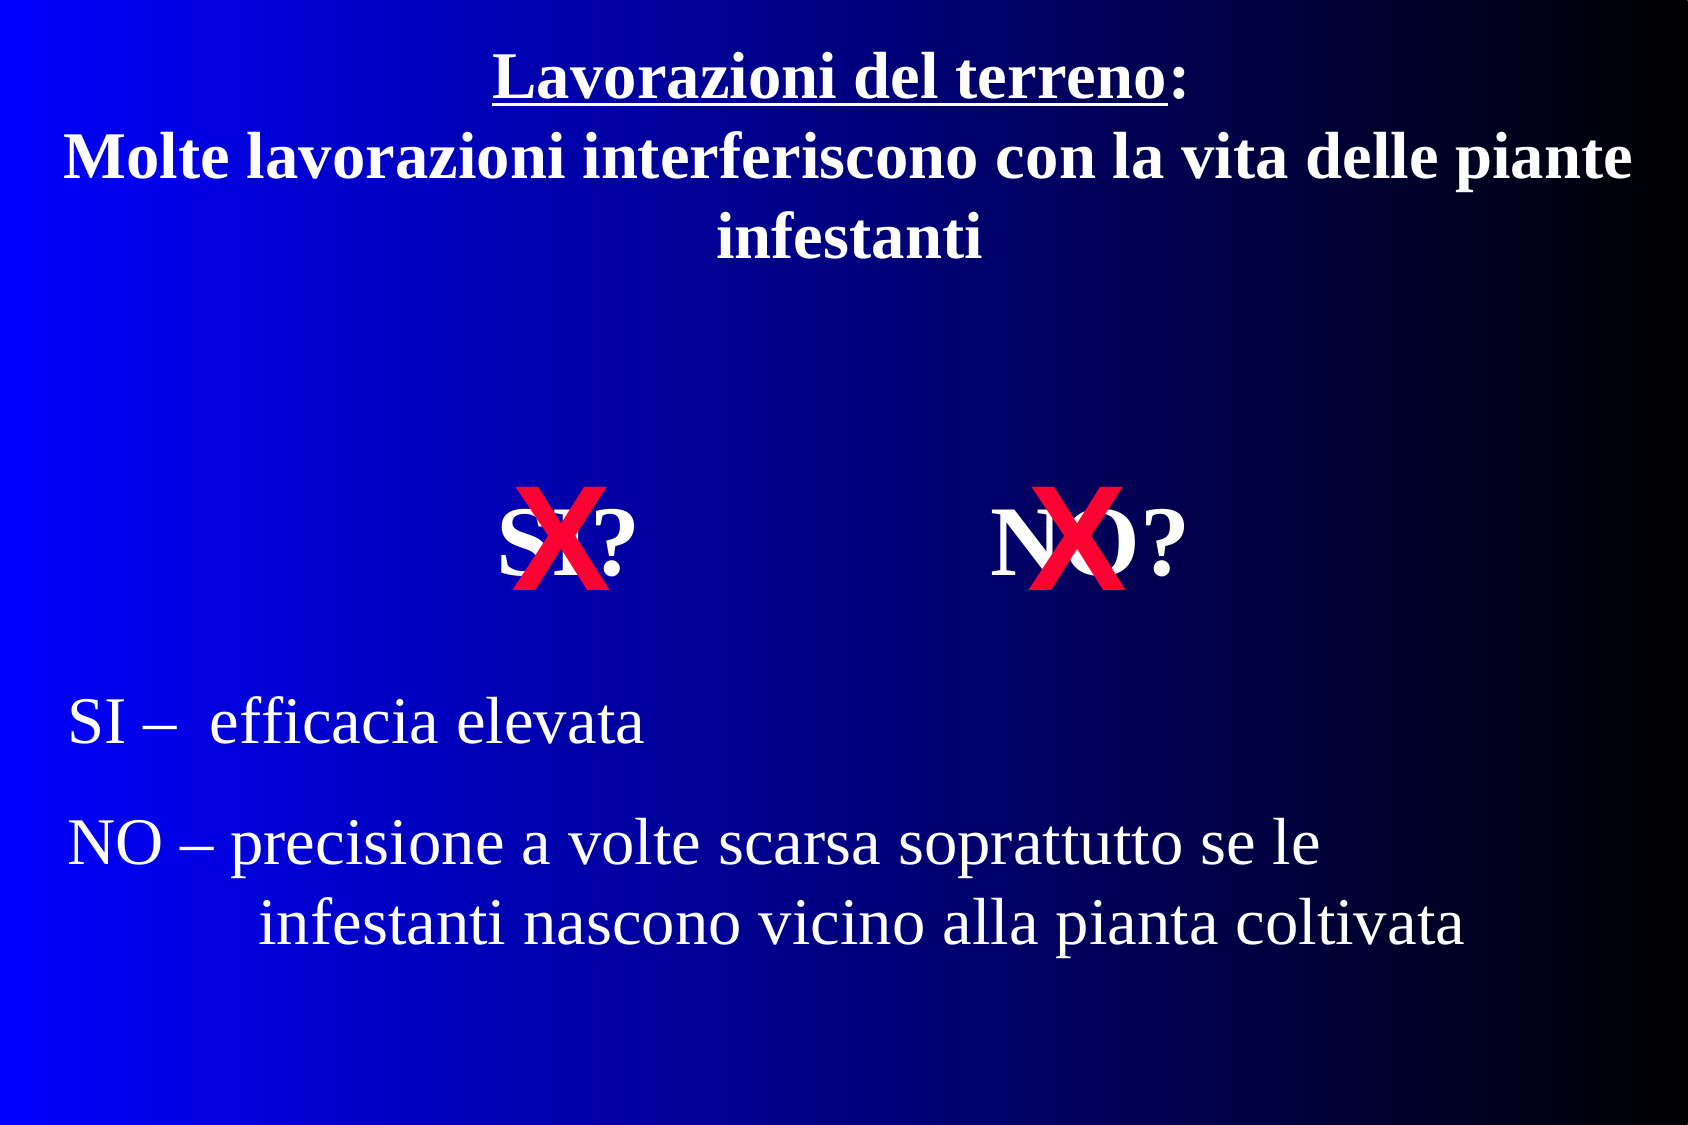

Lavorazioni del terreno:
Molte lavorazioni interferiscono con la vita delle piante infestanti
X X
SI? NO?
SI – efficacia elevata
NO – precisione a volte scarsa soprattutto se le infestanti nascono vicino alla pianta coltivata